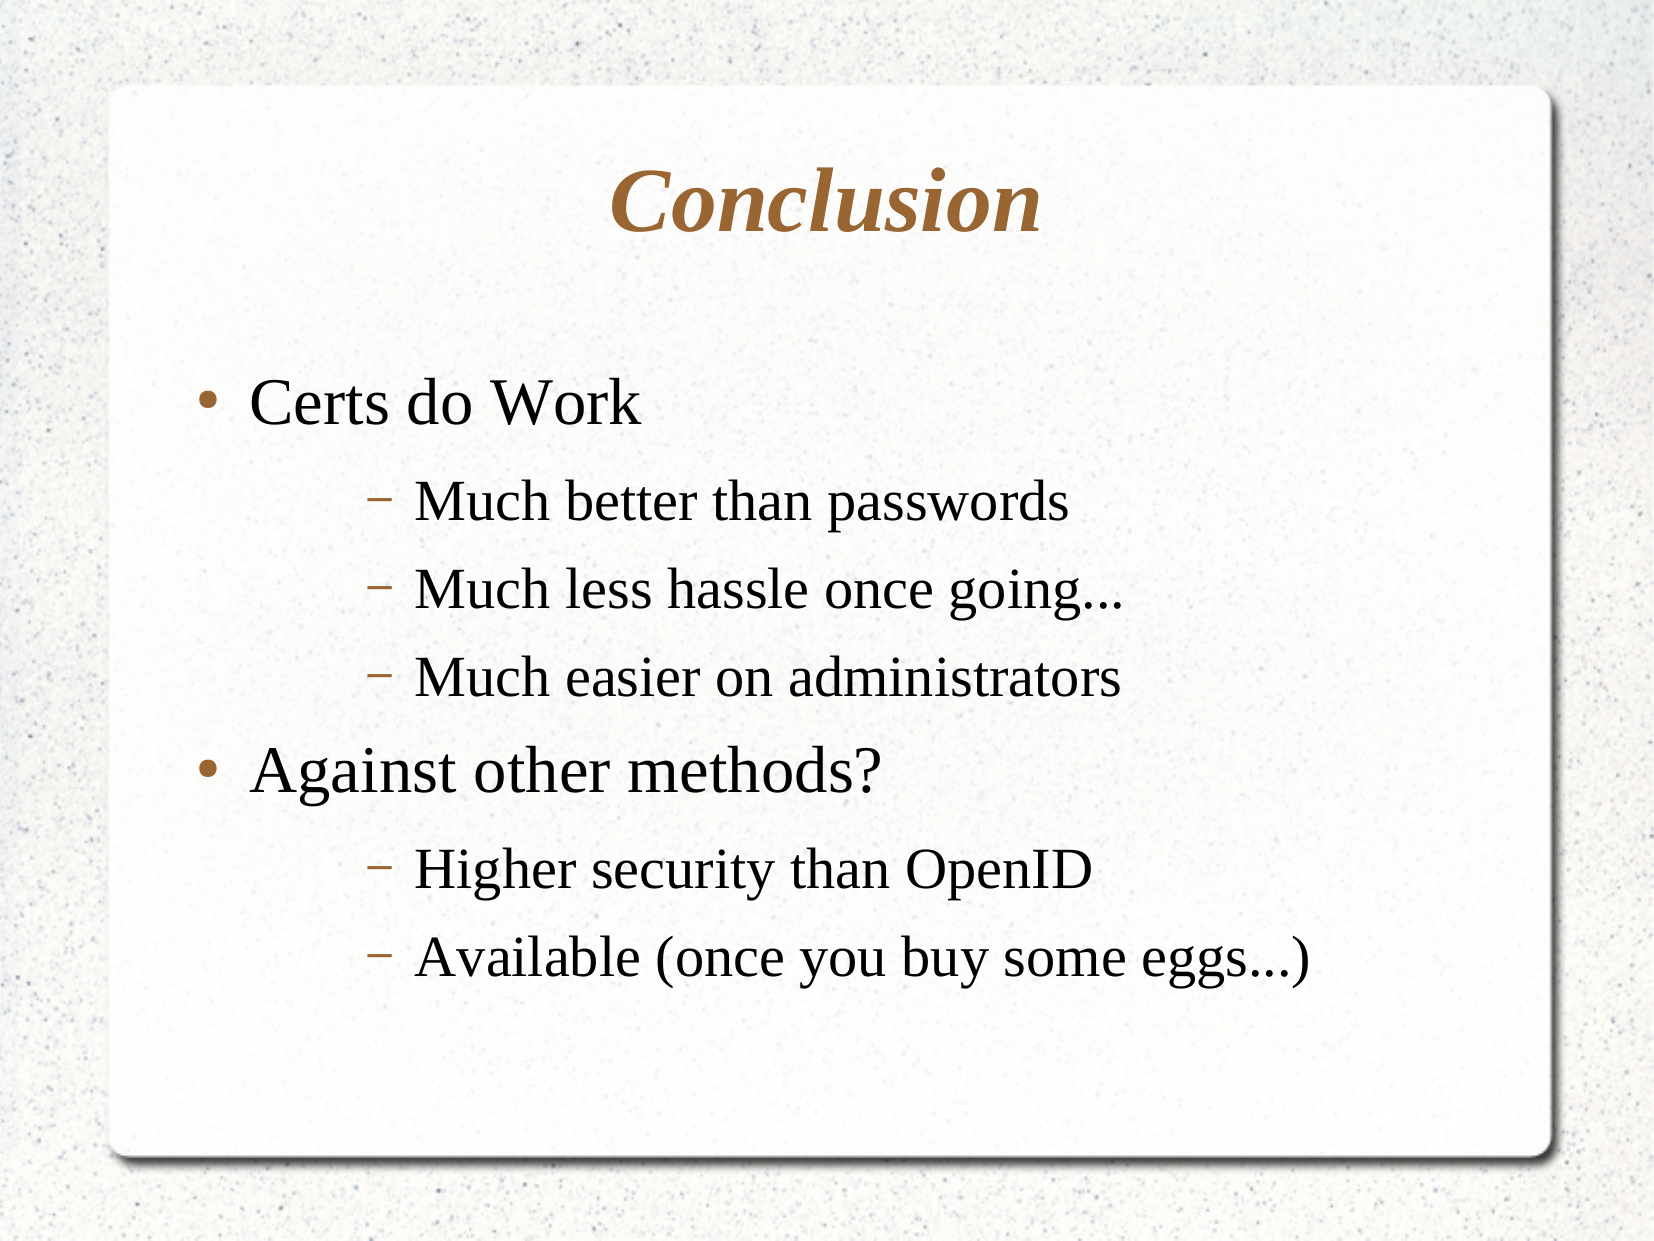

# Conclusion
Certs do Work
Much better than passwords
Much less hassle once going...
Much easier on administrators
Against other methods?
Higher security than OpenID
Available (once you buy some eggs...)